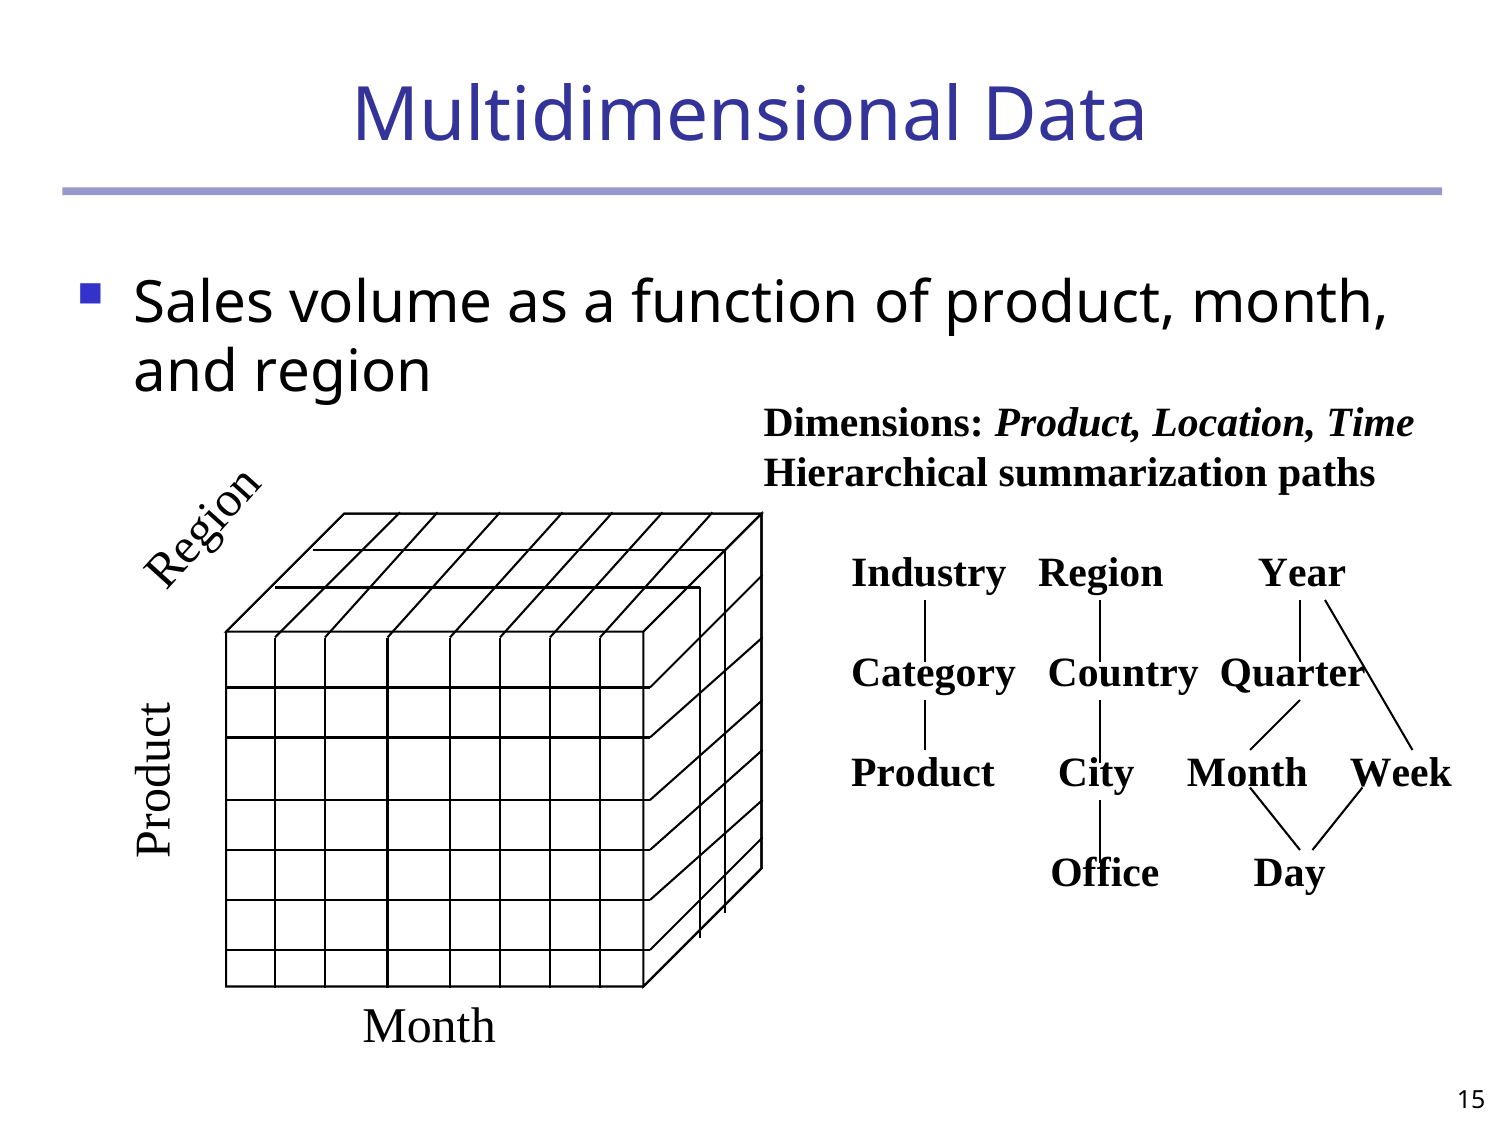

# Multidimensional Data
Sales volume as a function of product, month, and region
Dimensions: Product, Location, Time
Hierarchical summarization paths
Region
Industry Region Year
Category Country Quarter
Product City Month Week
 Office Day
Product
Month